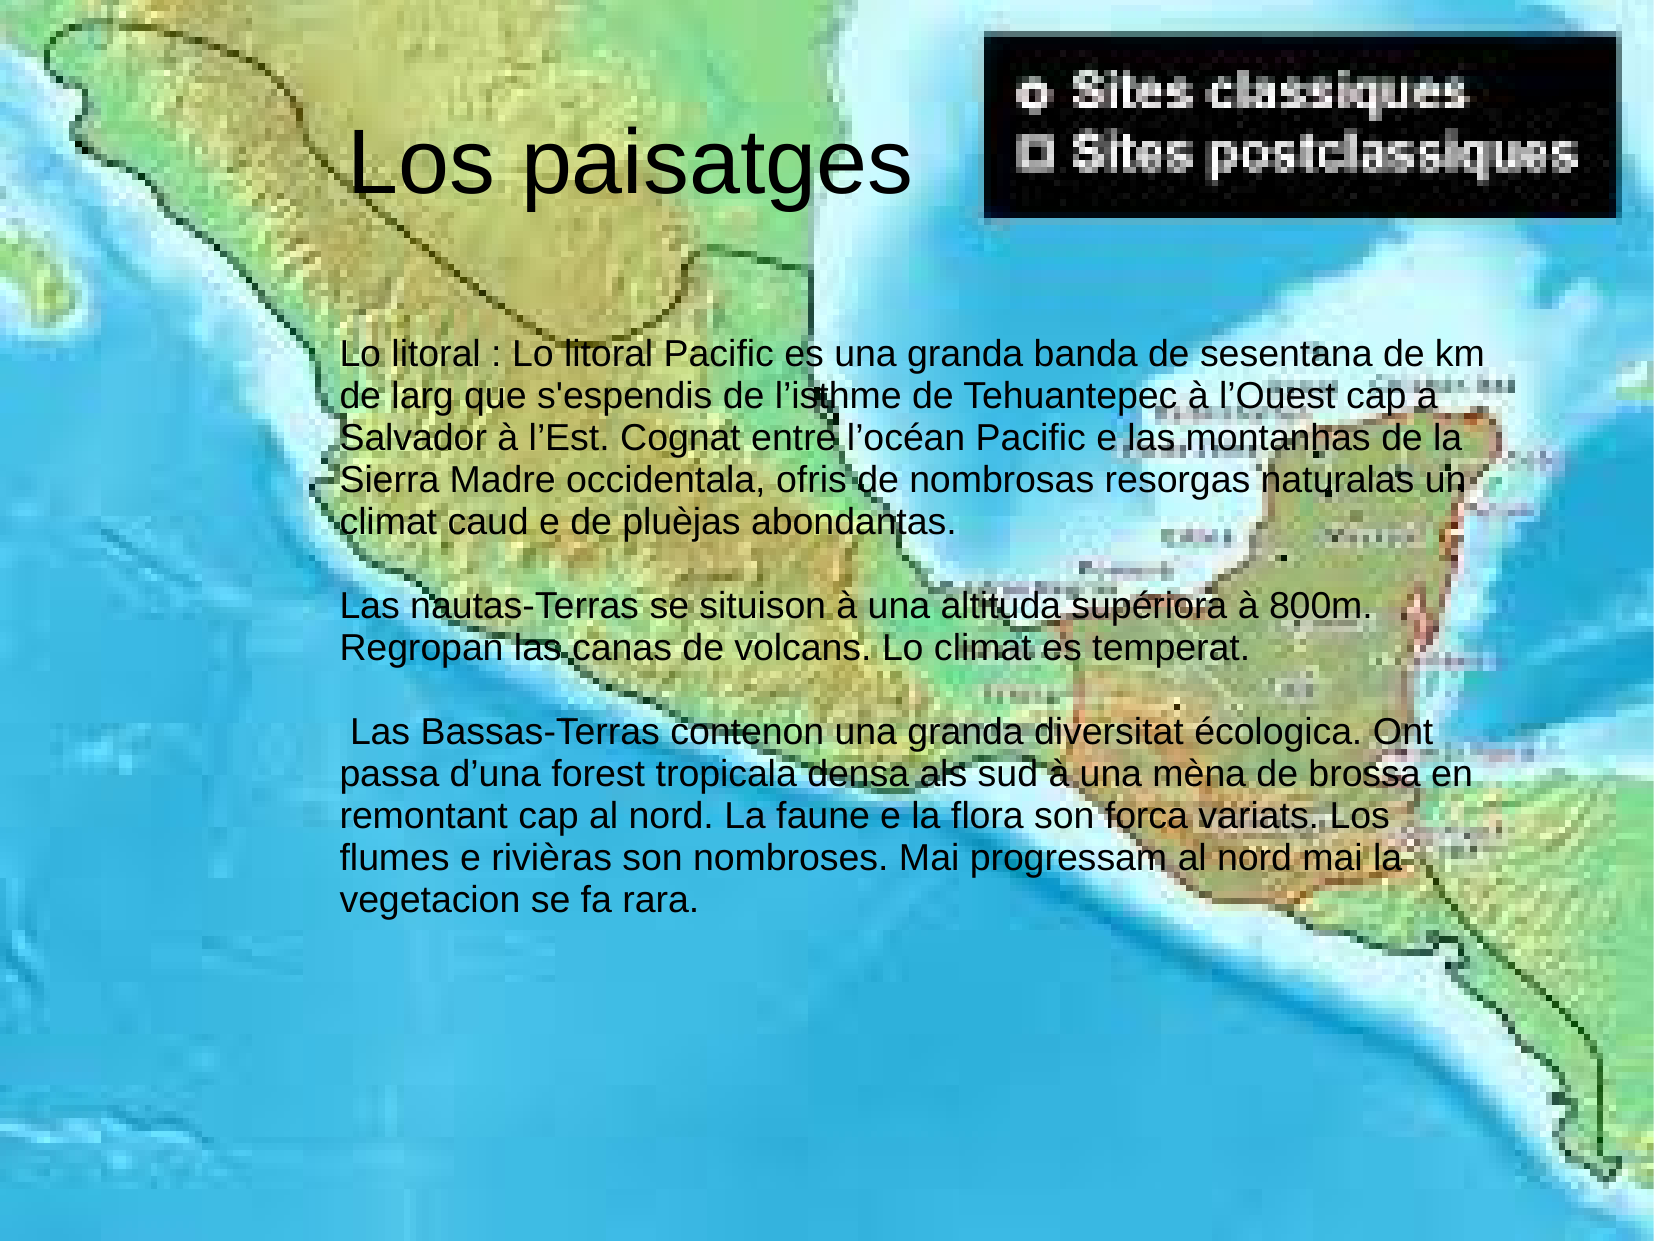

# Los paisatges
Lo litoral : Lo litoral Pacific es una granda banda de sesentana de km de larg que s'espendis de l’isthme de Tehuantepec à l’Ouest cap a Salvador à l’Est. Cognat entre l’océan Pacific e las montanhas de la Sierra Madre occidentala, ofris de nombrosas resorgas naturalas un climat caud e de pluèjas abondantas.
Las nautas-Terras se situison à una altituda supériora à 800m. Regropan las canas de volcans. Lo climat es temperat.
 Las Bassas-Terras contenon una granda diversitat écologica. Ont passa d’una forest tropicala densa als sud à una mèna de brossa en remontant cap al nord. La faune e la flora son forca variats. Los flumes e rivièras son nombroses. Mai progressam al nord mai la vegetacion se fa rara.